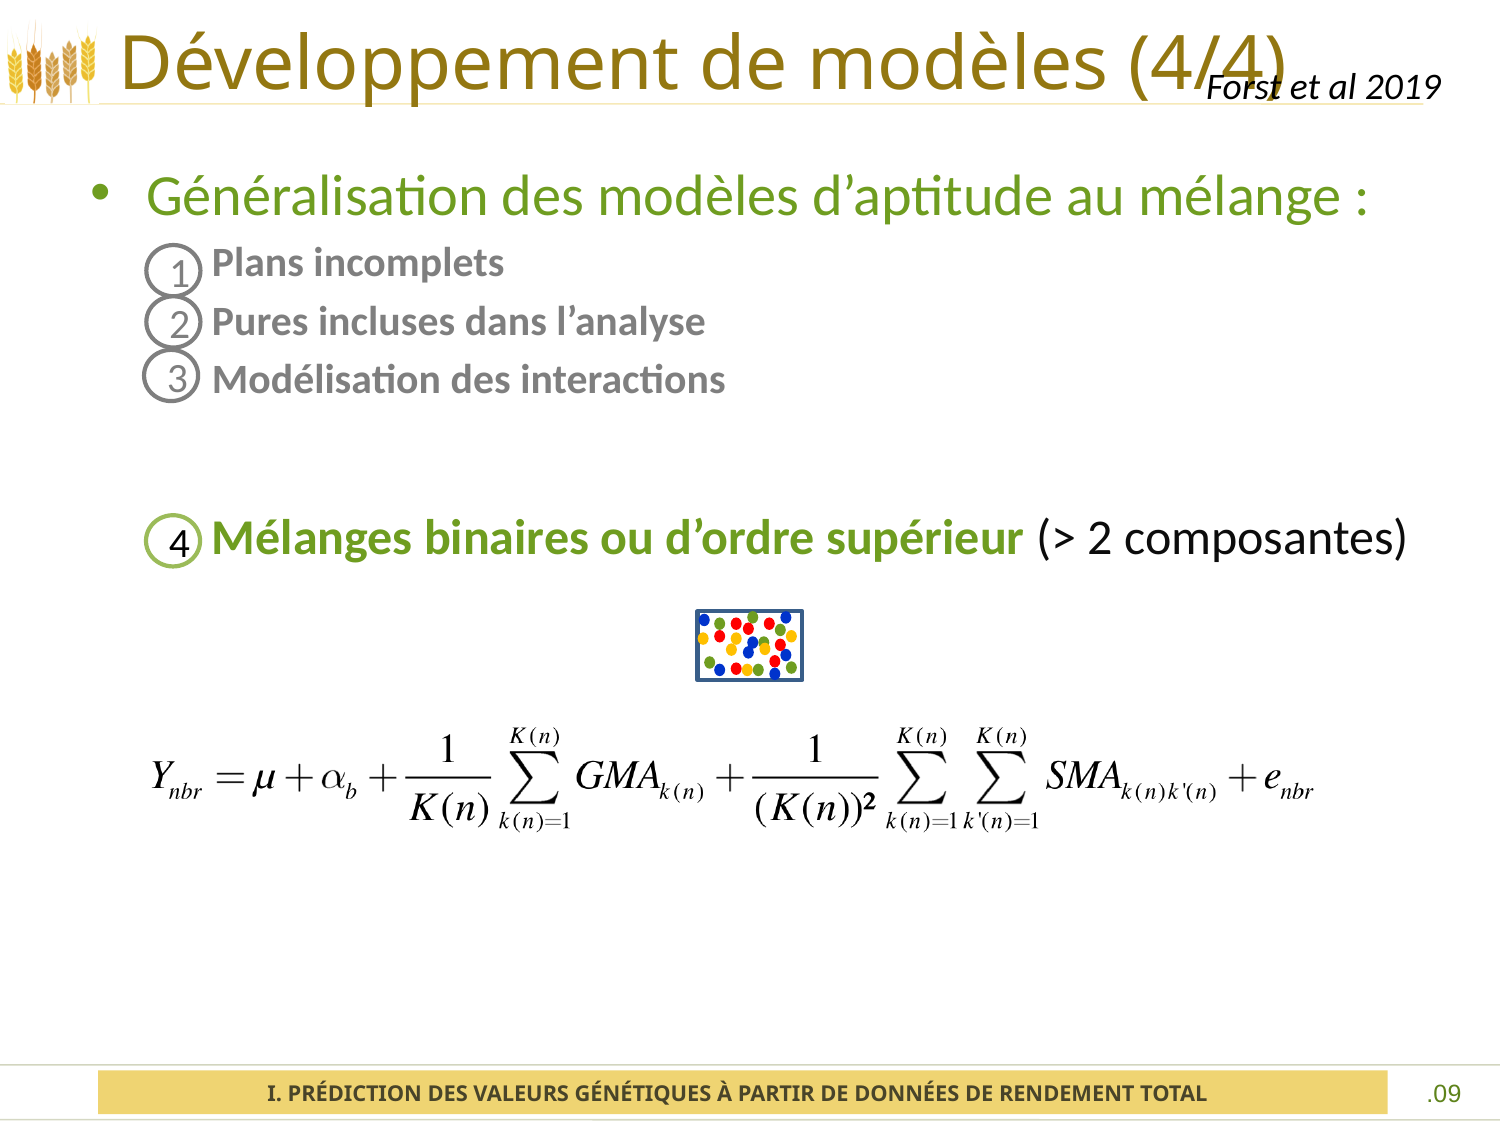

# Développement de modèles (4/4)
Forst et al 2019
Généralisation des modèles d’aptitude au mélange :
Plans incomplets
Pures incluses dans l’analyse
Modélisation des interactions
Mélanges binaires ou d’ordre supérieur (> 2 composantes)
1
2
3
4
I. PRÉDICTION DES VALEURS GÉNÉTIQUES À PARTIR DE DONNÉES DE RENDEMENT TOTAL